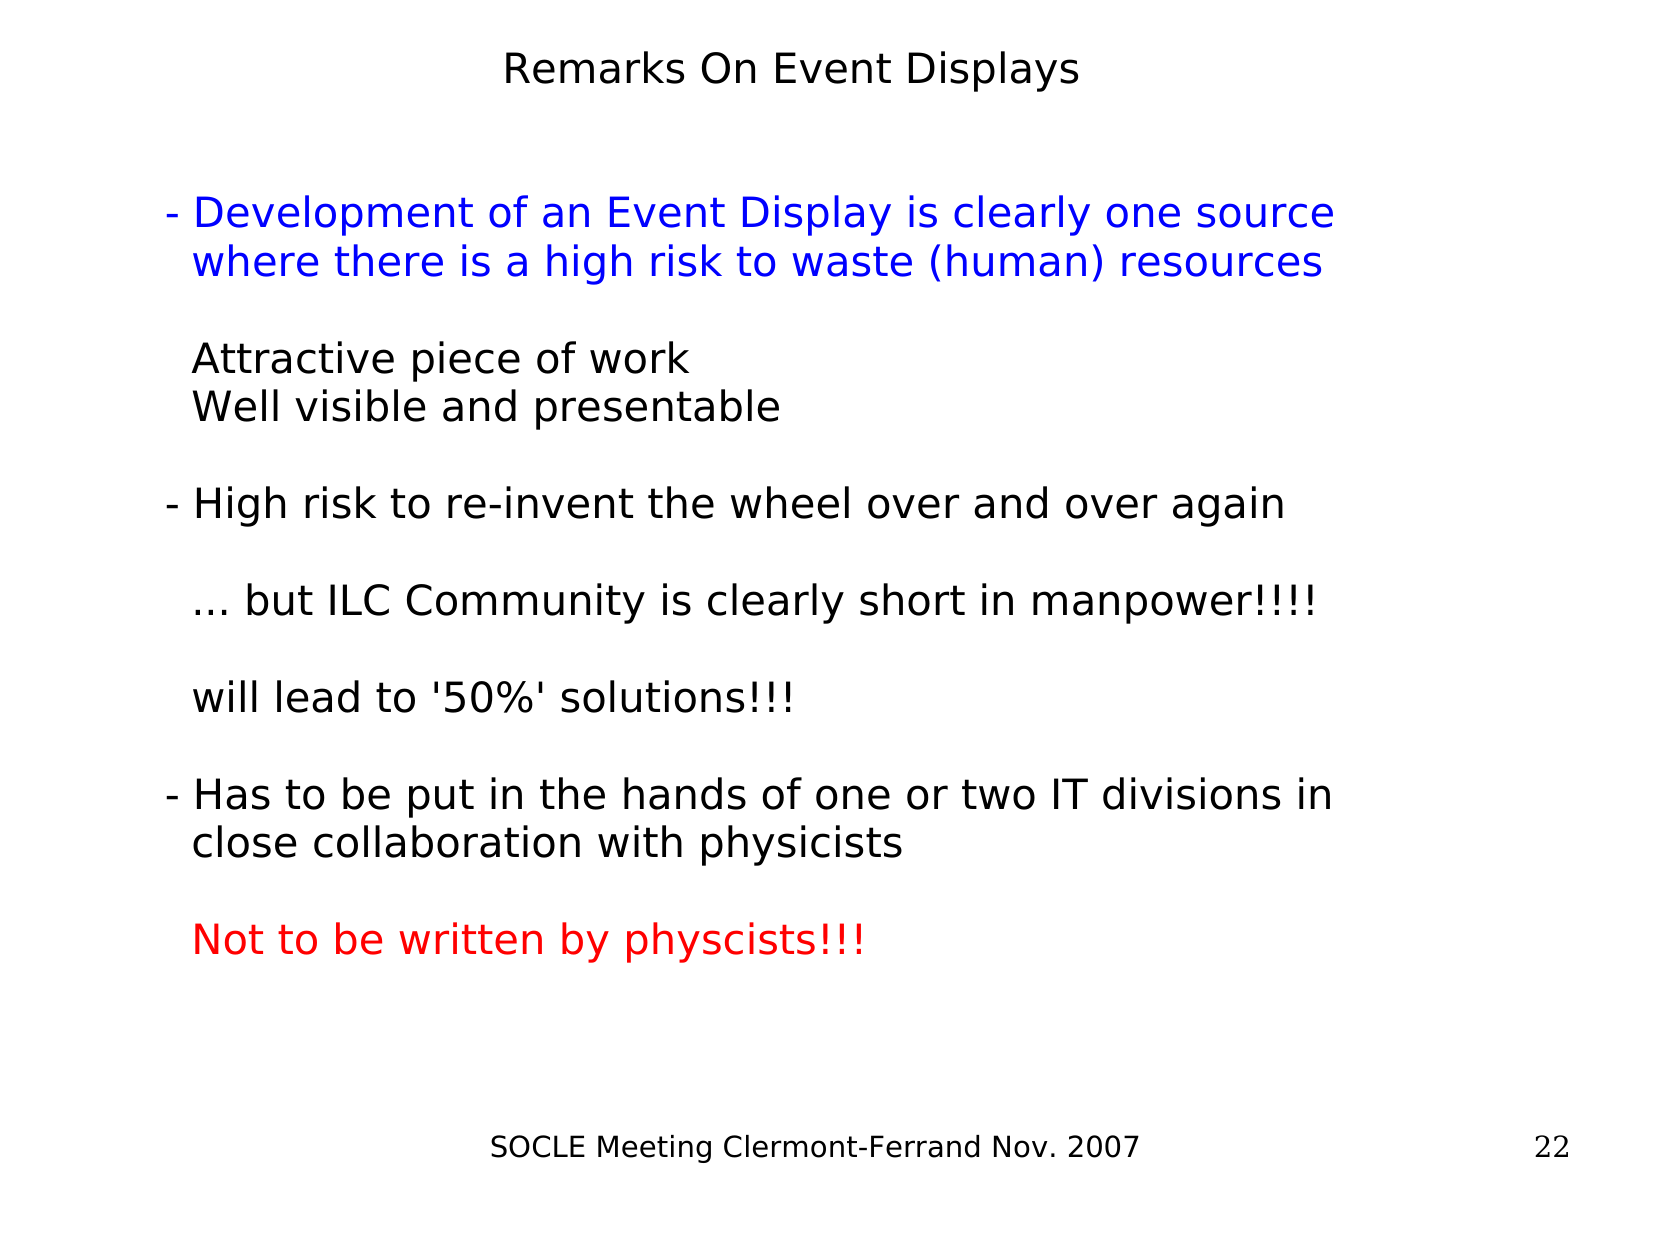

Remarks On Event Displays
- Development of an Event Display is clearly one source
 where there is a high risk to waste (human) resources
 Attractive piece of work
 Well visible and presentable
- High risk to re-invent the wheel over and over again
 ... but ILC Community is clearly short in manpower!!!!
 will lead to '50%' solutions!!!
- Has to be put in the hands of one or two IT divisions in
 close collaboration with physicists
 Not to be written by physcists!!!
22